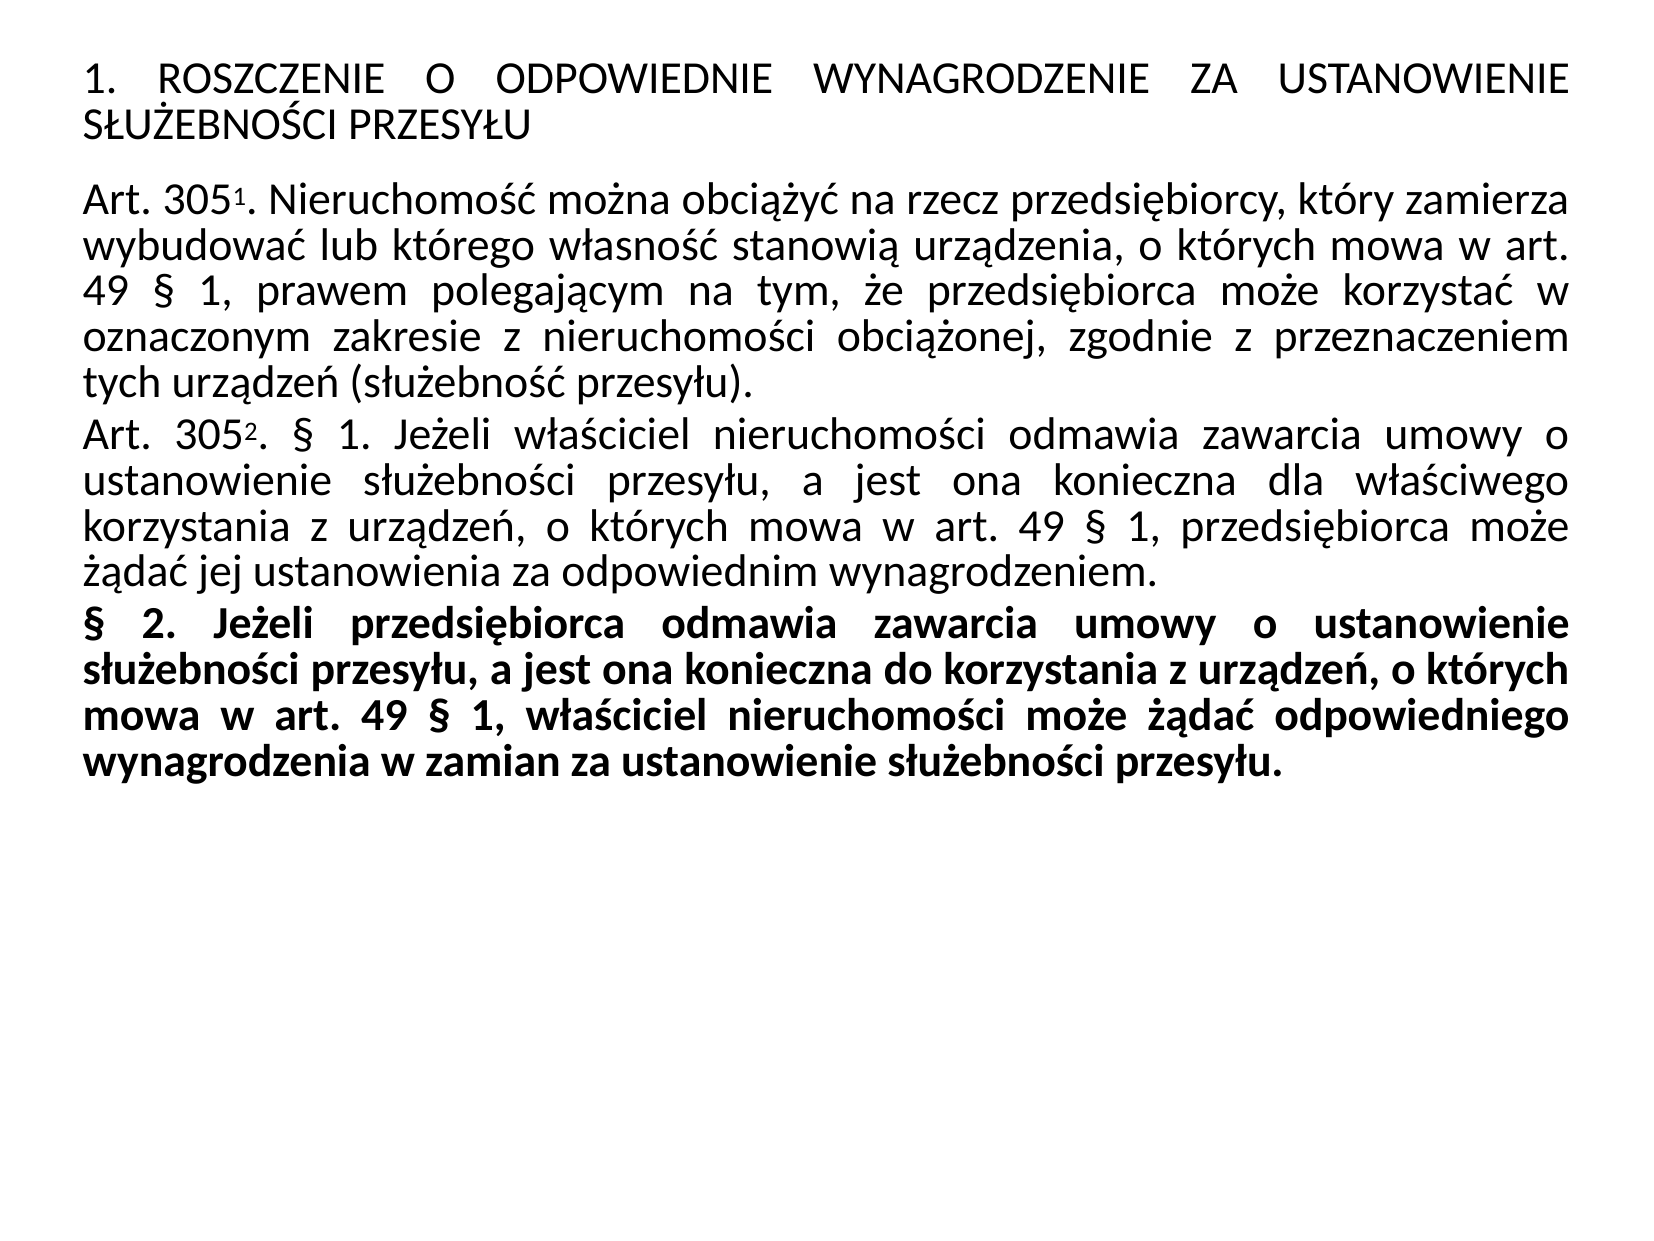

#
1. ROSZCZENIE O ODPOWIEDNIE WYNAGRODZENIE ZA USTANOWIENIE SŁUŻEBNOŚCI PRZESYŁU
Art. 3051. Nieruchomość można obciążyć na rzecz przedsiębiorcy, który zamierza wybudować lub którego własność stanowią urządzenia, o których mowa w art. 49 § 1, prawem polegającym na tym, że przedsiębiorca może korzystać w oznaczonym zakresie z nieruchomości obciążonej, zgodnie z przeznaczeniem tych urządzeń (służebność przesyłu).
Art. 3052. § 1. Jeżeli właściciel nieruchomości odmawia zawarcia umowy o ustanowienie służebności przesyłu, a jest ona konieczna dla właściwego korzystania z urządzeń, o których mowa w art. 49 § 1, przedsiębiorca może żądać jej ustanowienia za odpowiednim wynagrodzeniem.
§ 2. Jeżeli przedsiębiorca odmawia zawarcia umowy o ustanowienie służebności przesyłu, a jest ona konieczna do korzystania z urządzeń, o których mowa w art. 49 § 1, właściciel nieruchomości może żądać odpowiedniego wynagrodzenia w zamian za ustanowienie służebności przesyłu.